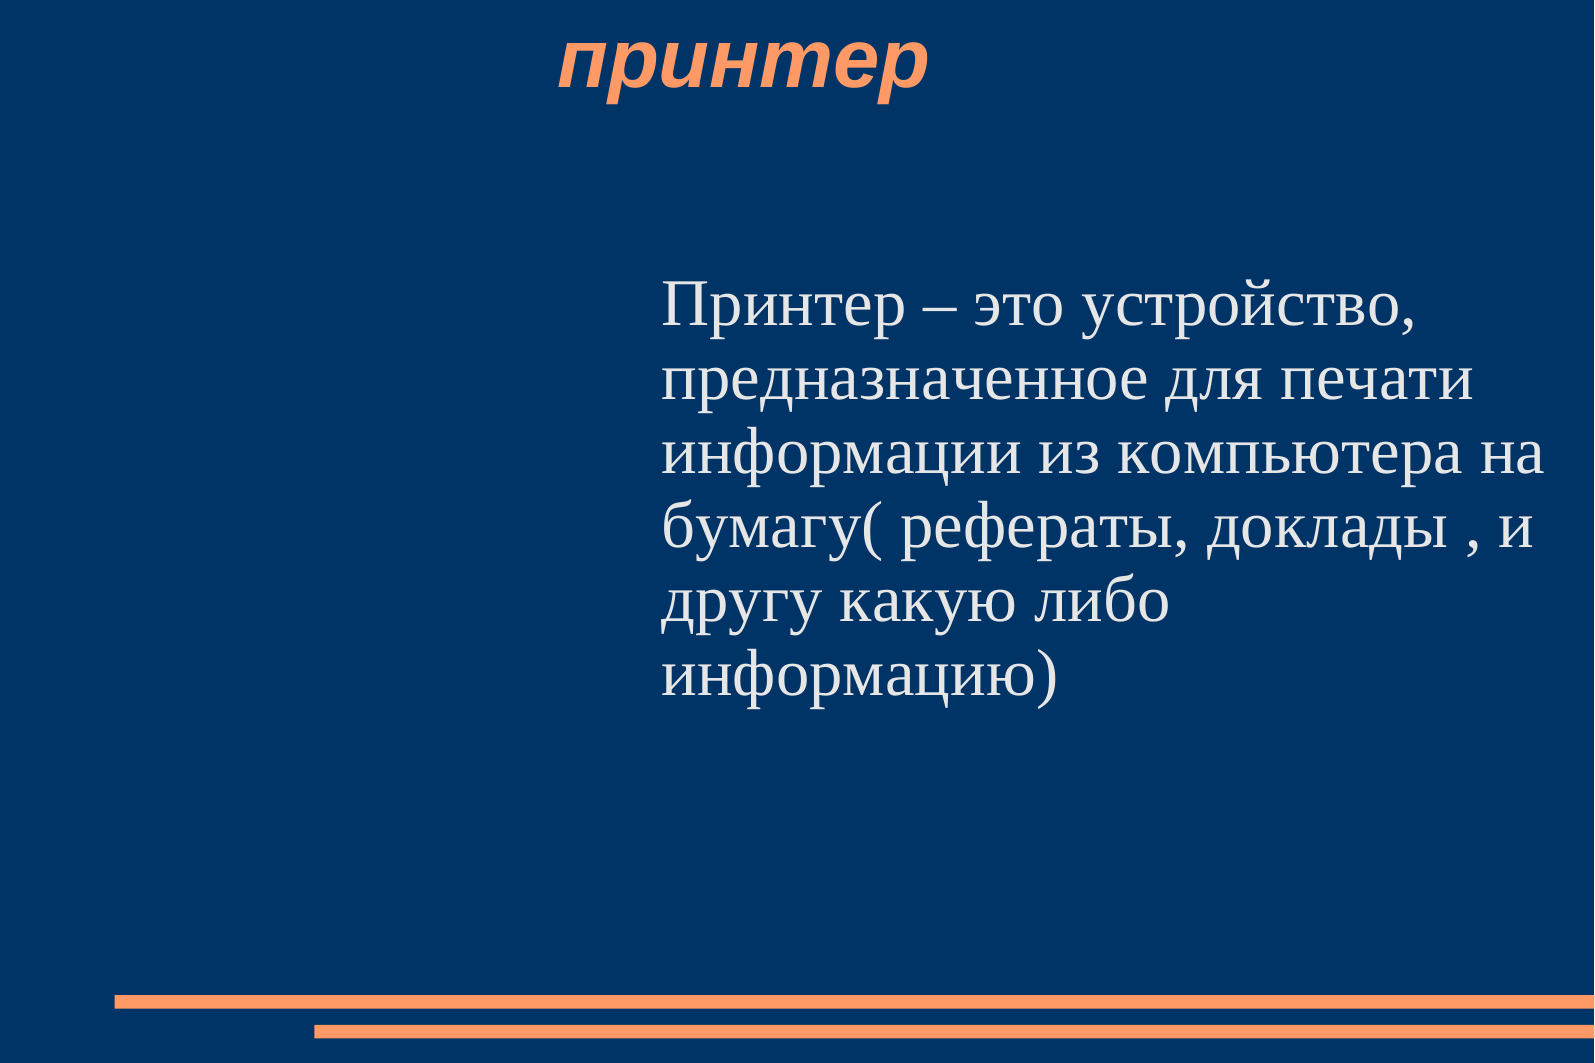

# принтер
Принтер – это устройство, предназначенное для печати информации из компьютера на бумагу( рефераты, доклады , и другу какую либо информацию)